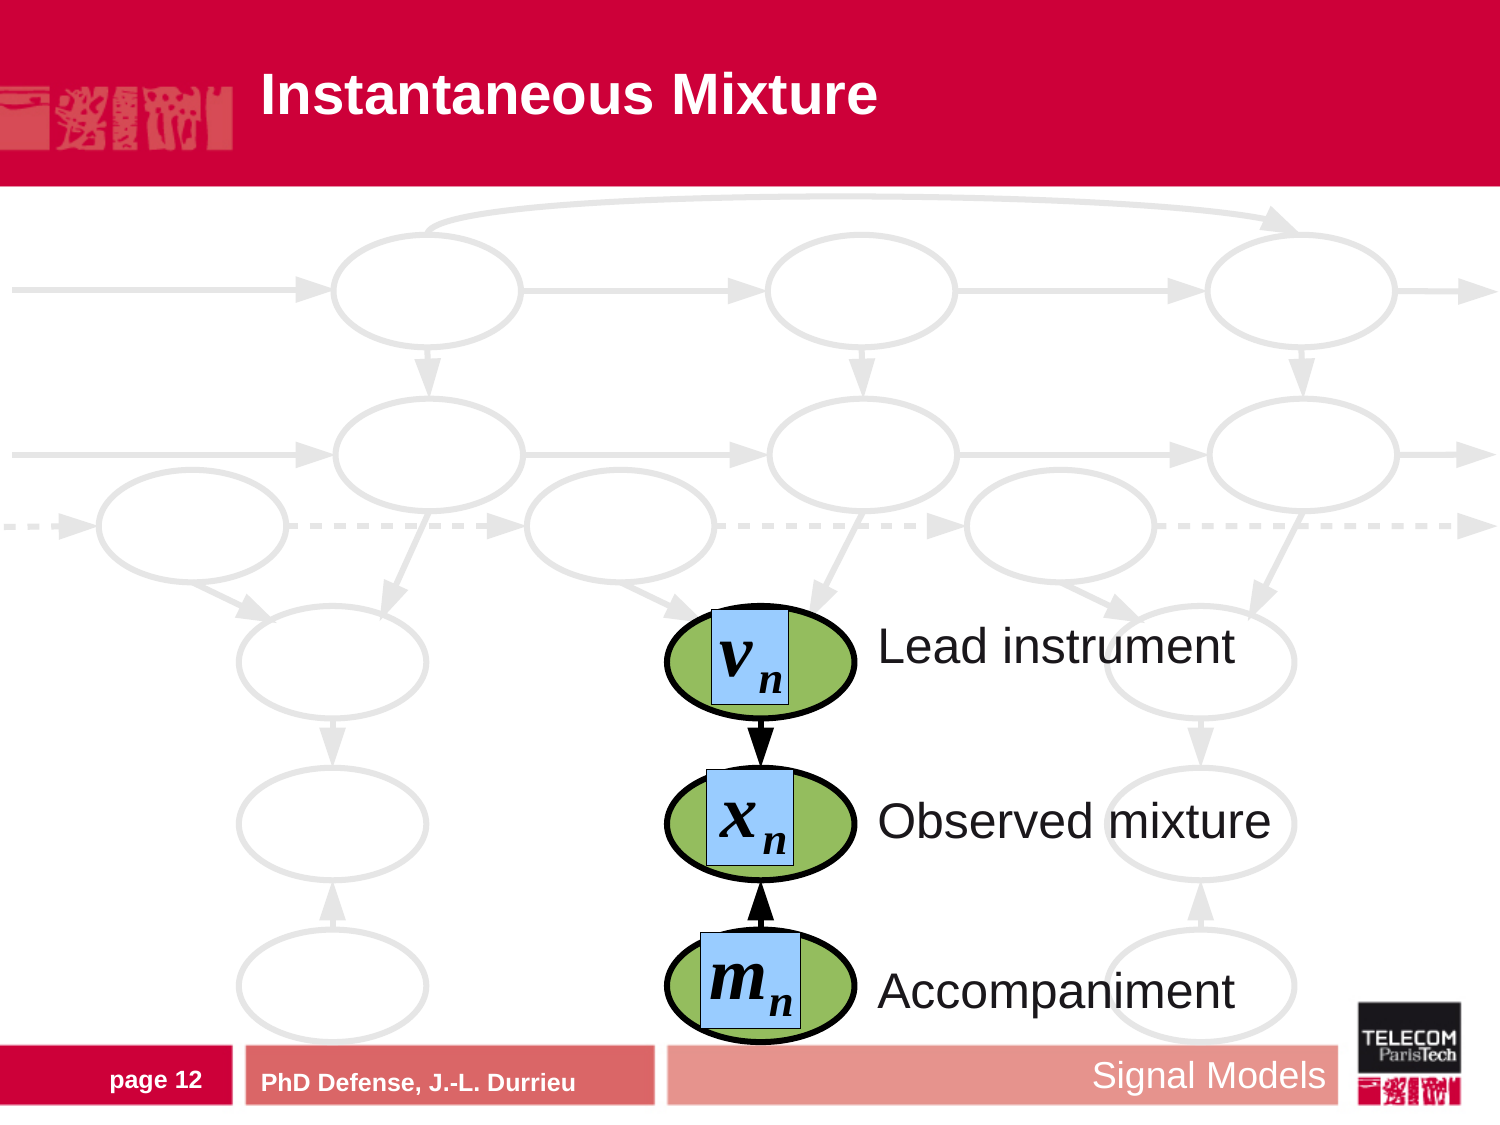

# Instantaneous Mixture
Lead instrument
Observed mixture
Accompaniment
Signal Models
12